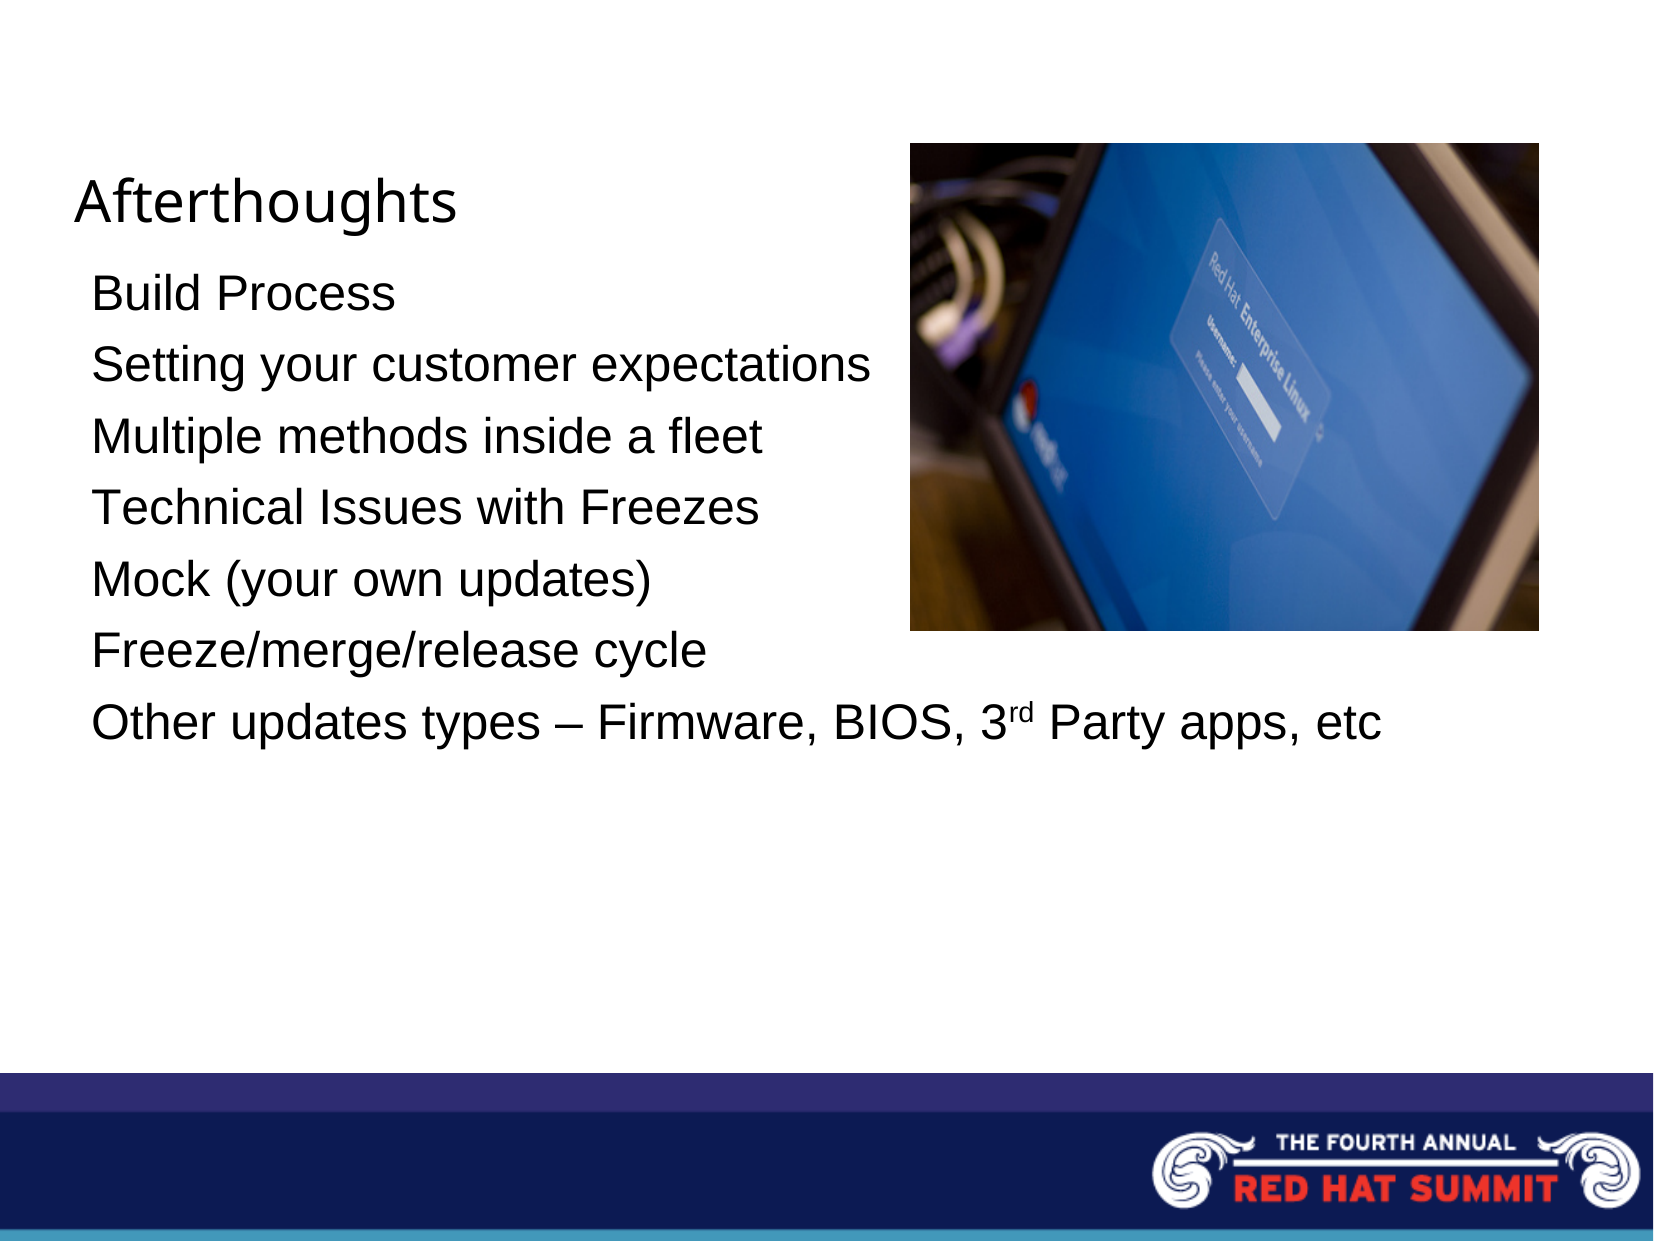

# Afterthoughts
 Build Process
 Setting your customer expectations
 Multiple methods inside a fleet
 Technical Issues with Freezes
 Mock (your own updates)
 Freeze/merge/release cycle
 Other updates types – Firmware, BIOS, 3rd Party apps, etc